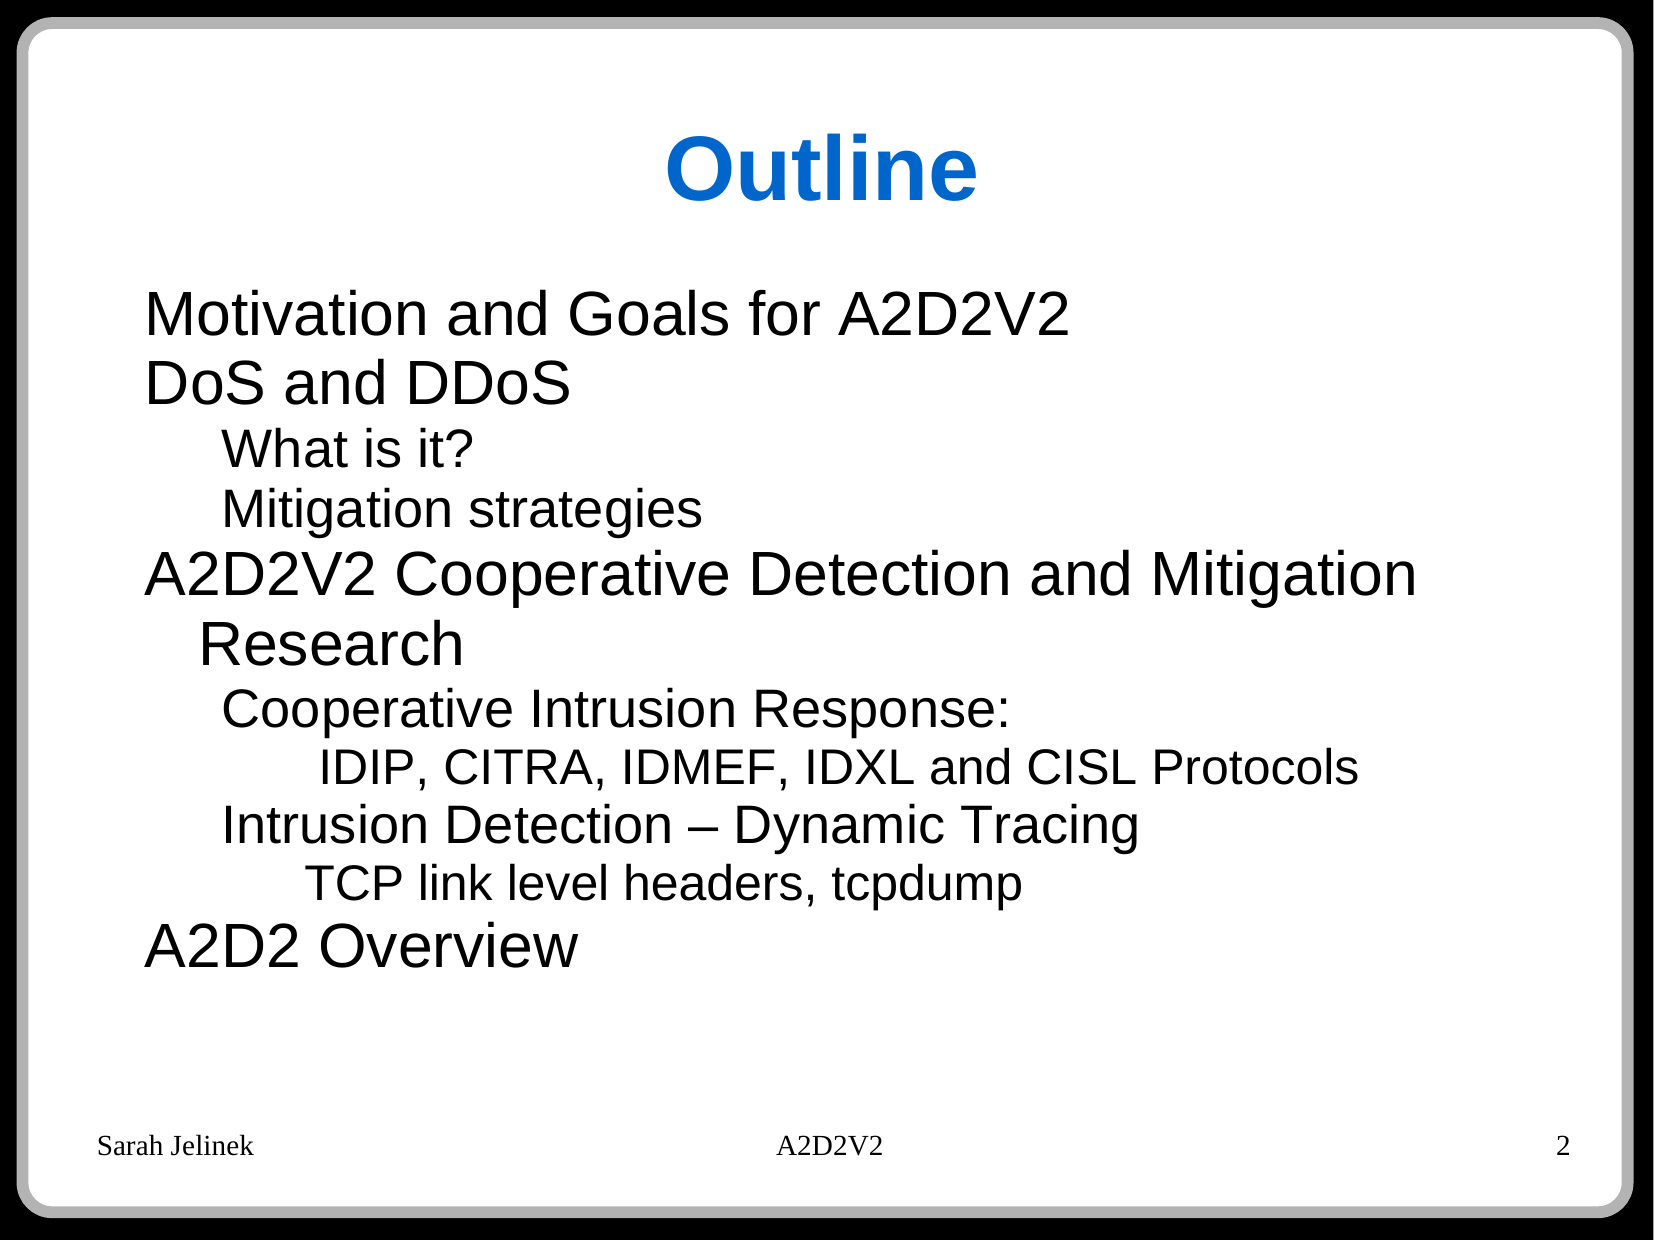

# Outline
Motivation and Goals for A2D2V2
DoS and DDoS
What is it?
Mitigation strategies
A2D2V2 Cooperative Detection and Mitigation Research
Cooperative Intrusion Response:
 IDIP, CITRA, IDMEF, IDXL and CISL Protocols
Intrusion Detection – Dynamic Tracing
TCP link level headers, tcpdump
A2D2 Overview
Sarah Jelinek A2D2V2
2